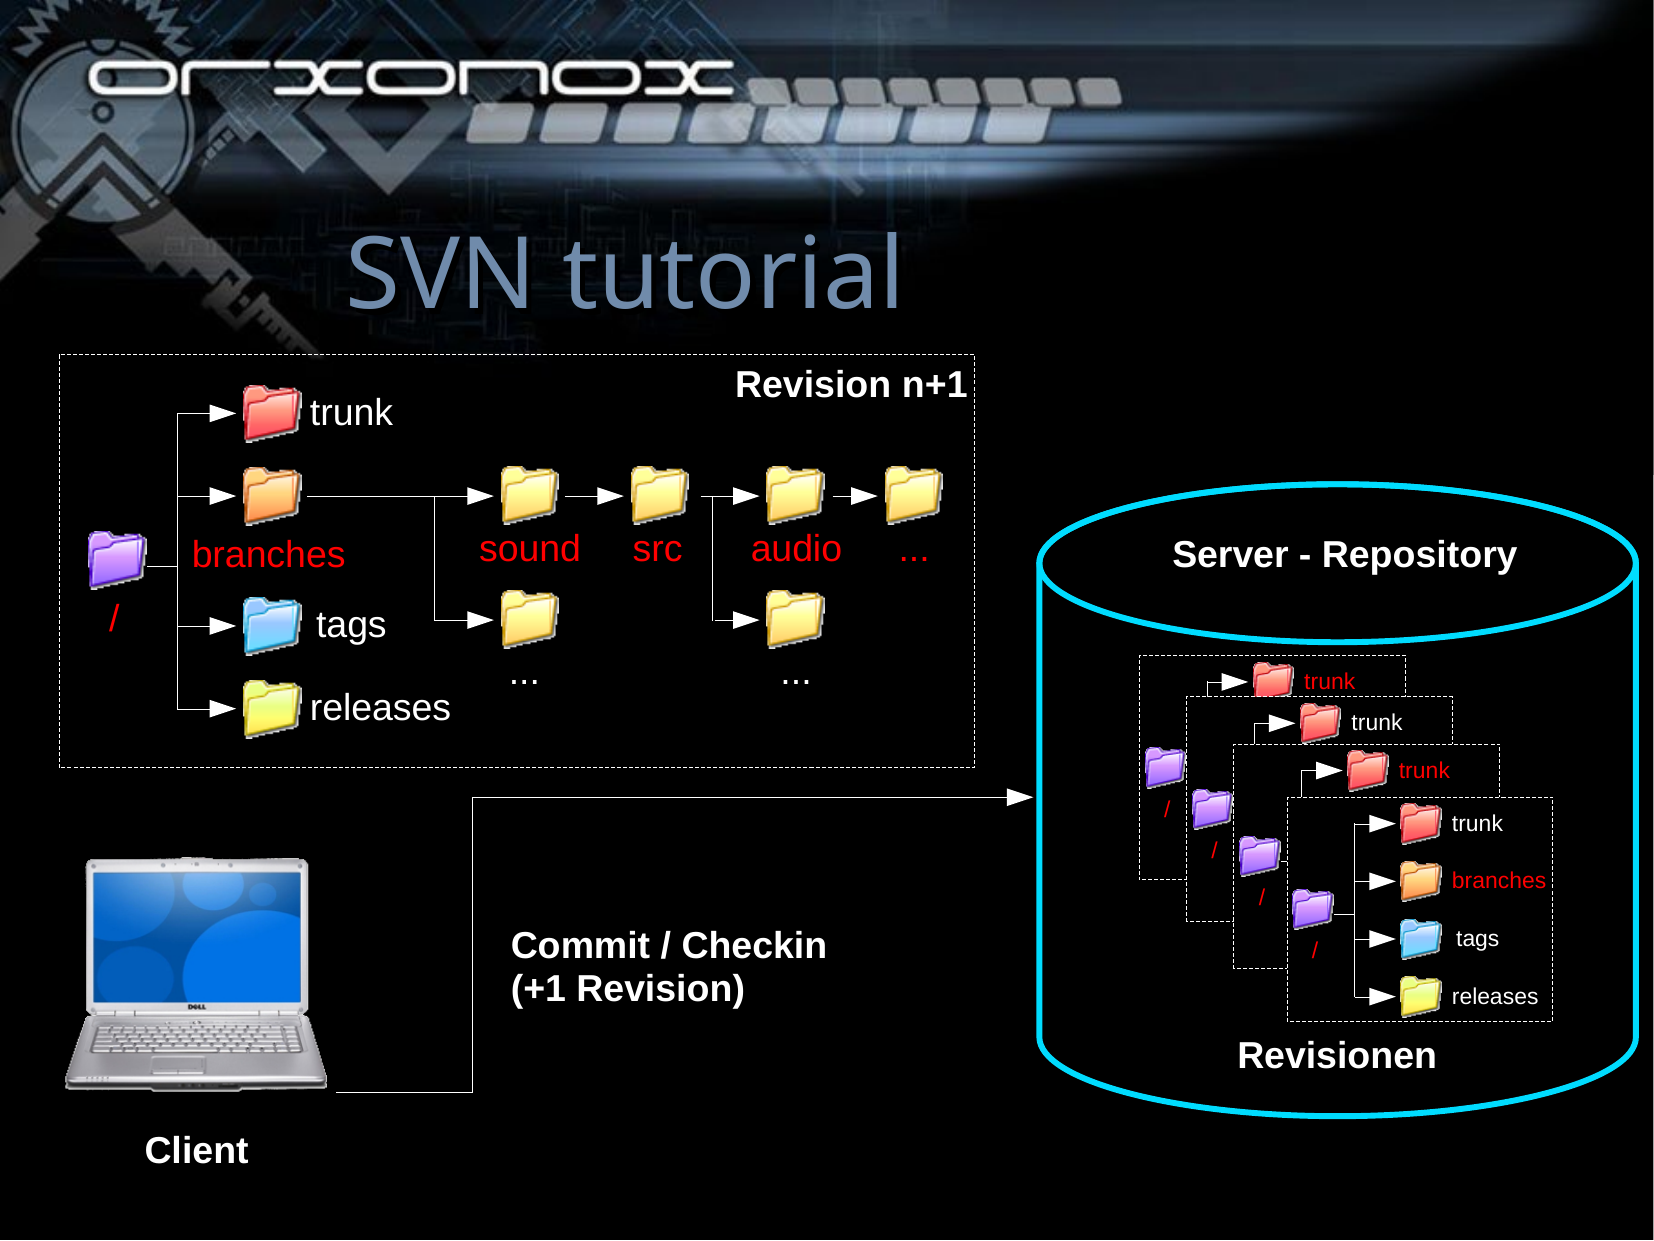

Revision n+1
trunk
sound
src
audio
...
branches
/
tags
...
...
releases
Server - Repository
trunk
trunk
branches
trunk
branches
tags
/
trunk
branches
tags
/
releases
branches
tags
releases
/
Commit / Checkin
(+1 Revision)
tags
releases
/
releases
Revisionen
Client